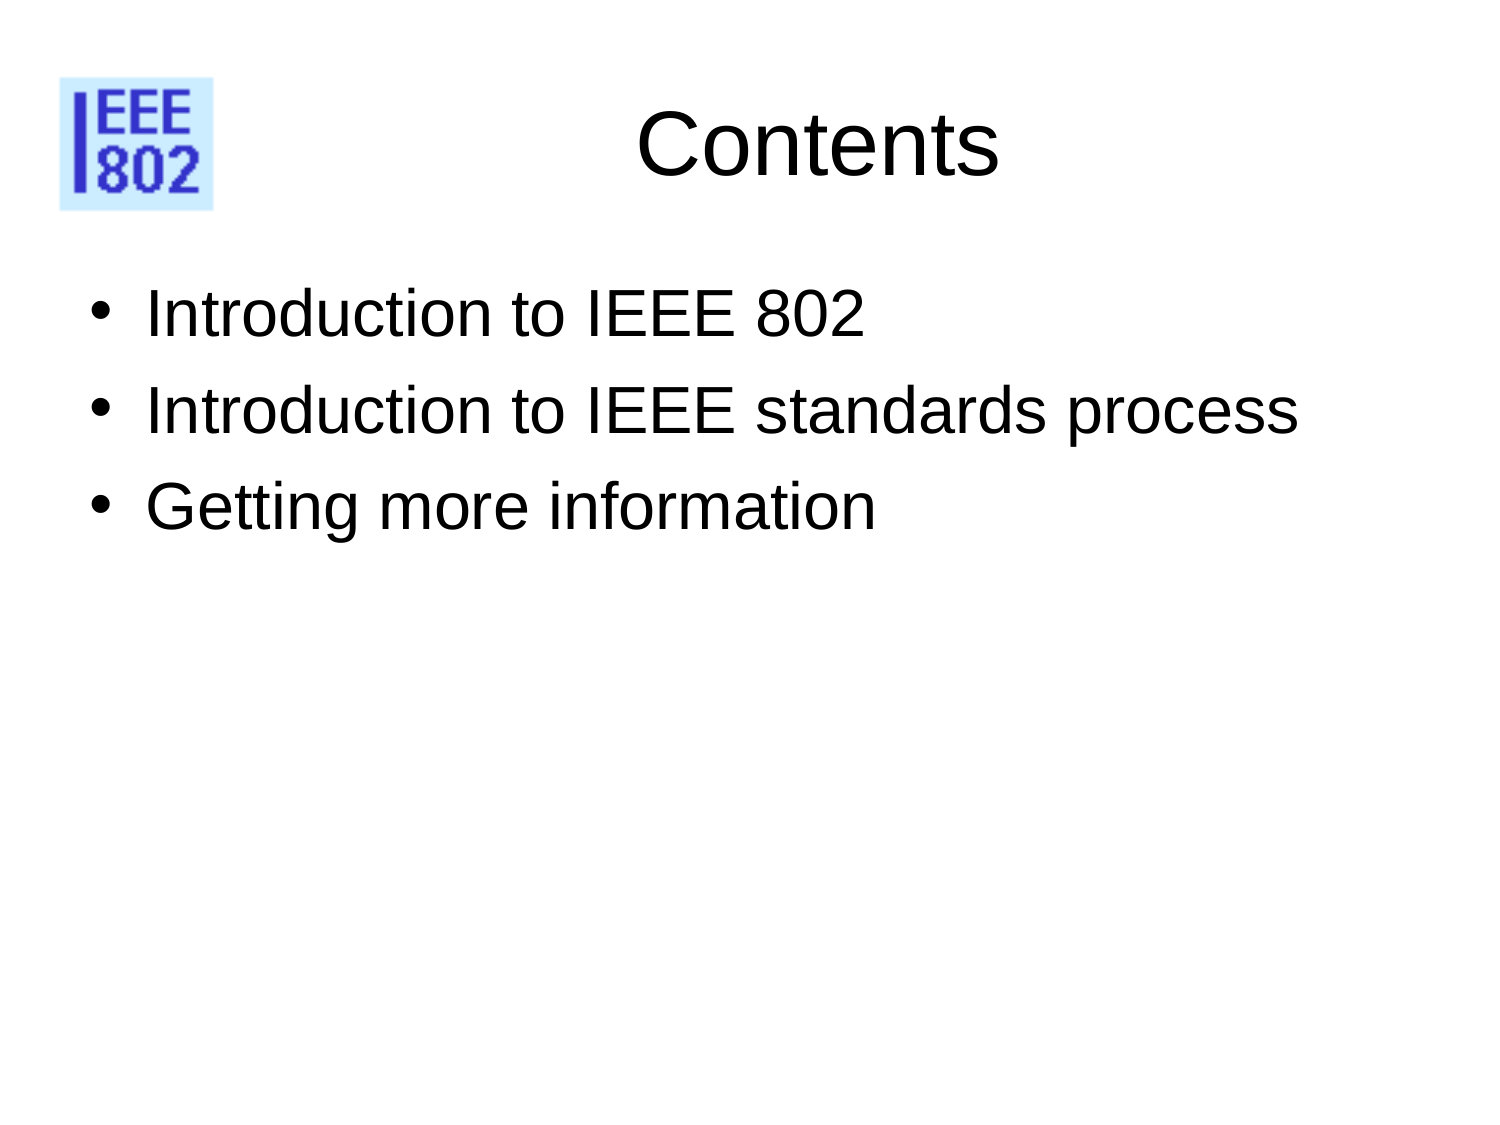

Contents
Introduction to IEEE 802
Introduction to IEEE standards process
Getting more information